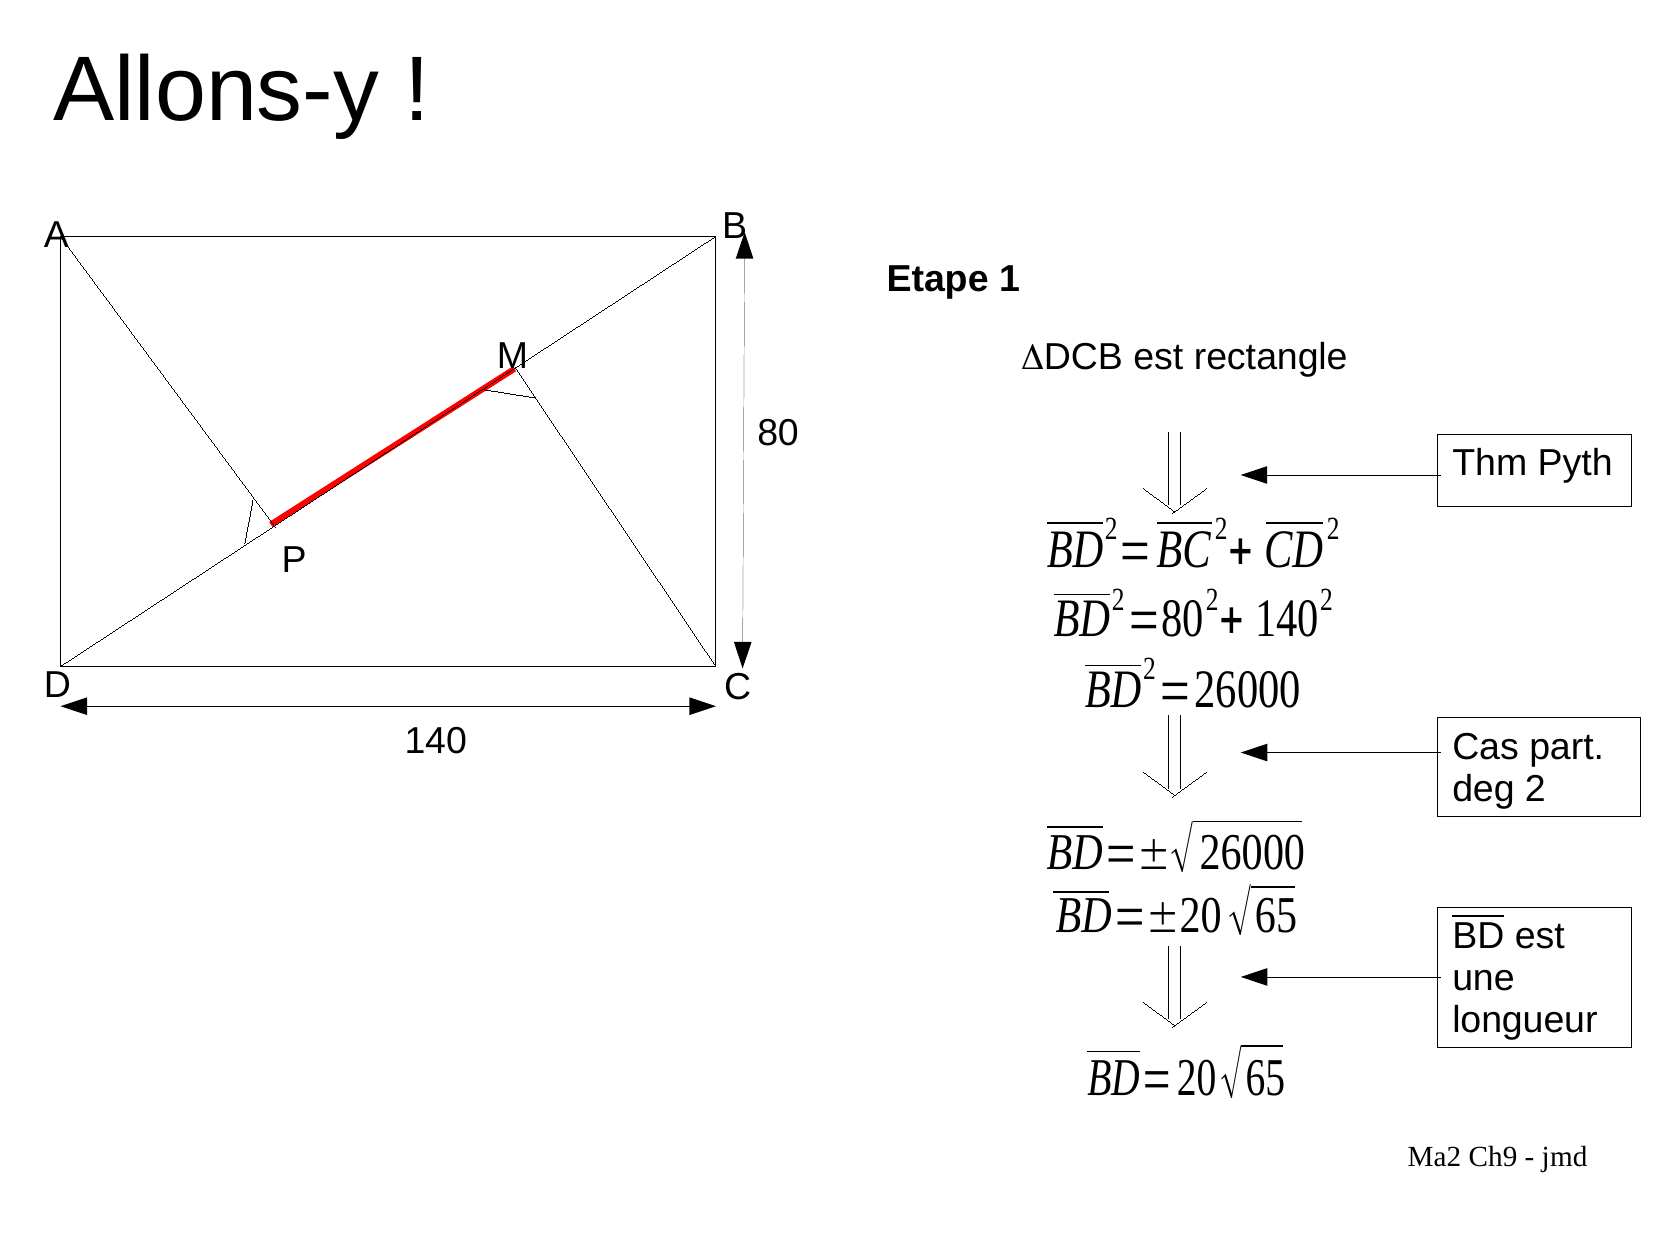

# Allons-y !
B
A
M
80
P
D
C
140
Etape 1
DCB est rectangle
Thm Pyth
Cas part. deg 2
BD est une longueur